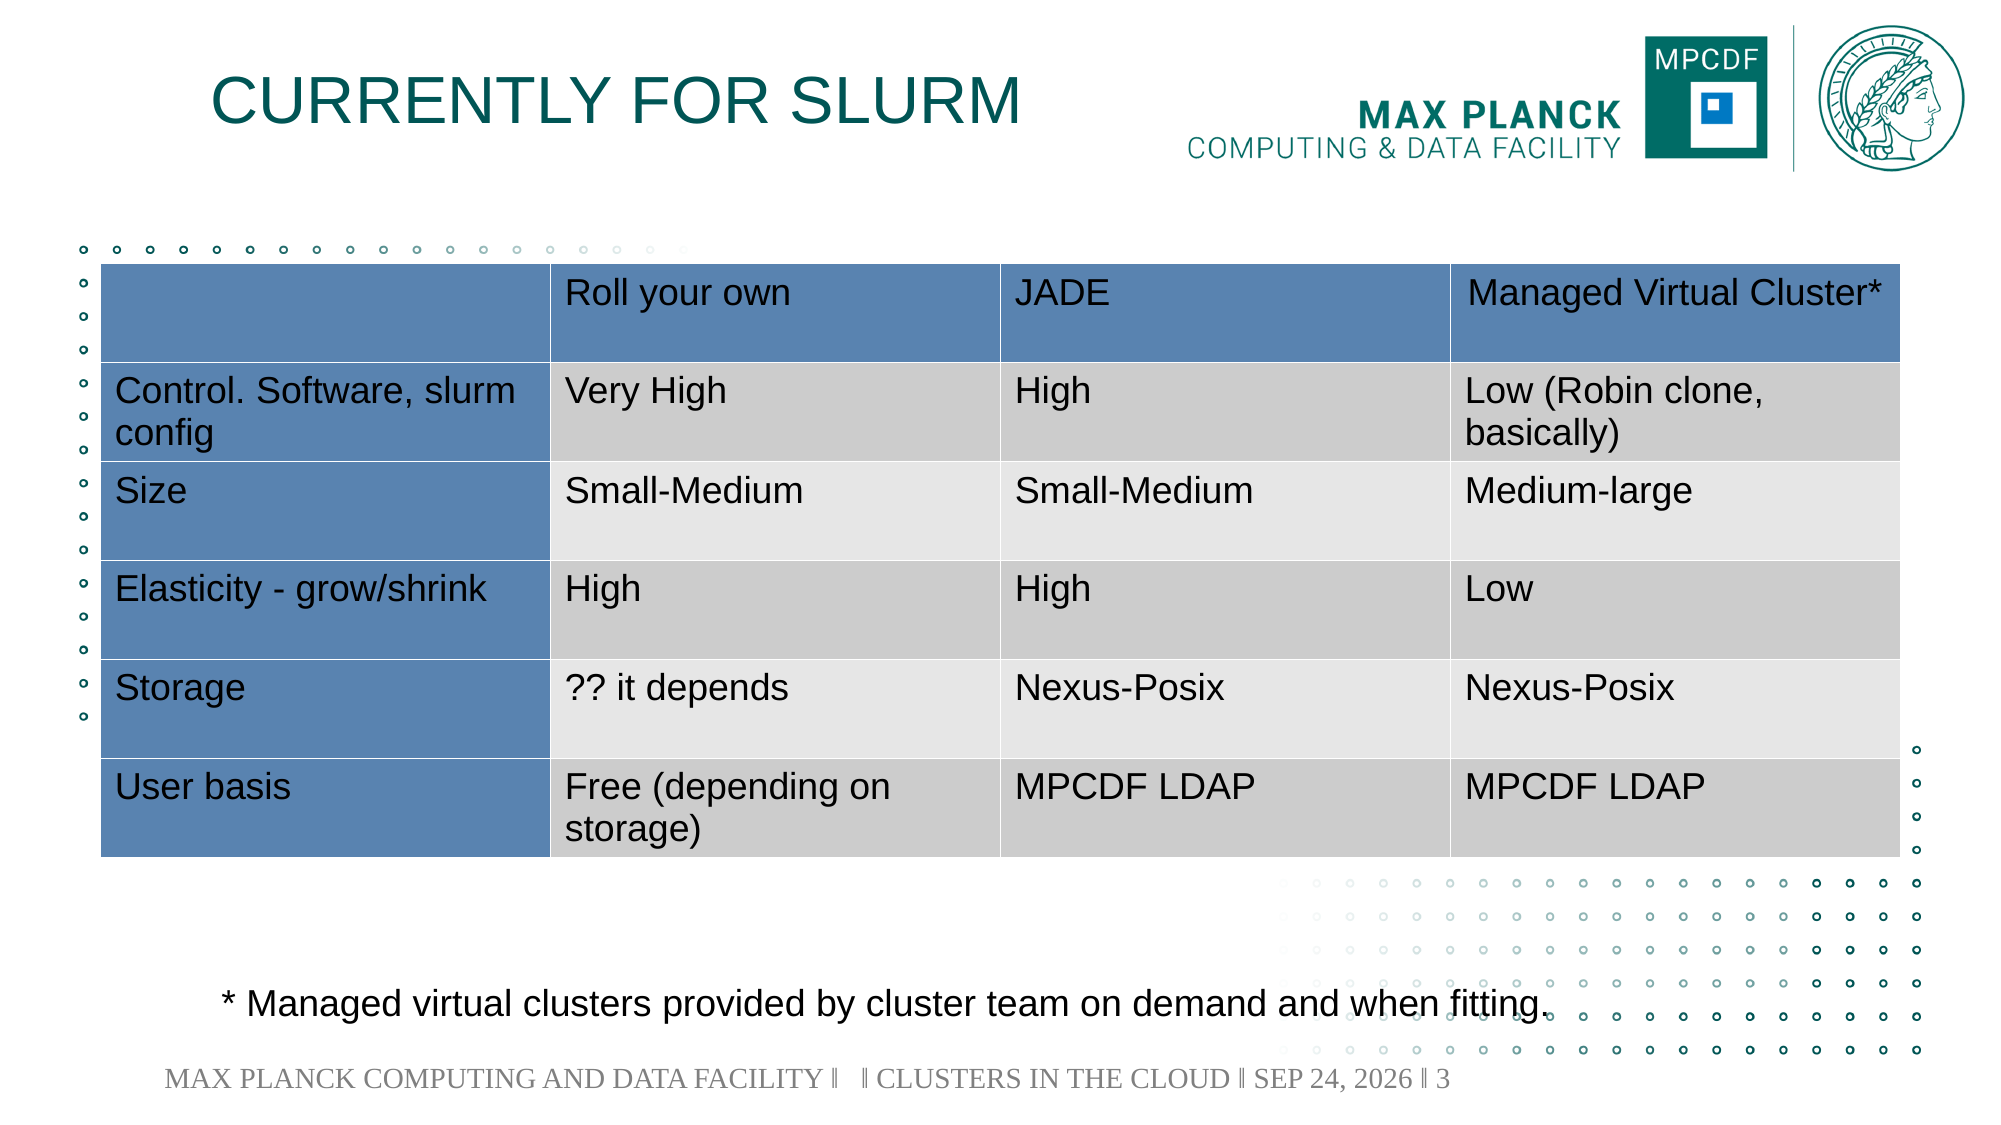

# currently for Slurm
| Managed Virtual Cluster\* | JADE | Roll your own | |
| --- | --- | --- | --- |
| Low (Robin clone, basically) | High | Very High | Control. Software, slurm config |
| Medium-large | Small-Medium | Small-Medium | Size |
| Low | High | High | Elasticity - grow/shrink |
| Nexus-Posix | Nexus-Posix | ?? it depends | Storage |
| MPCDF LDAP | MPCDF LDAP | Free (depending on storage) | User basis |
* Managed virtual clusters provided by cluster team on demand and when fitting.
Clusters in the Cloud